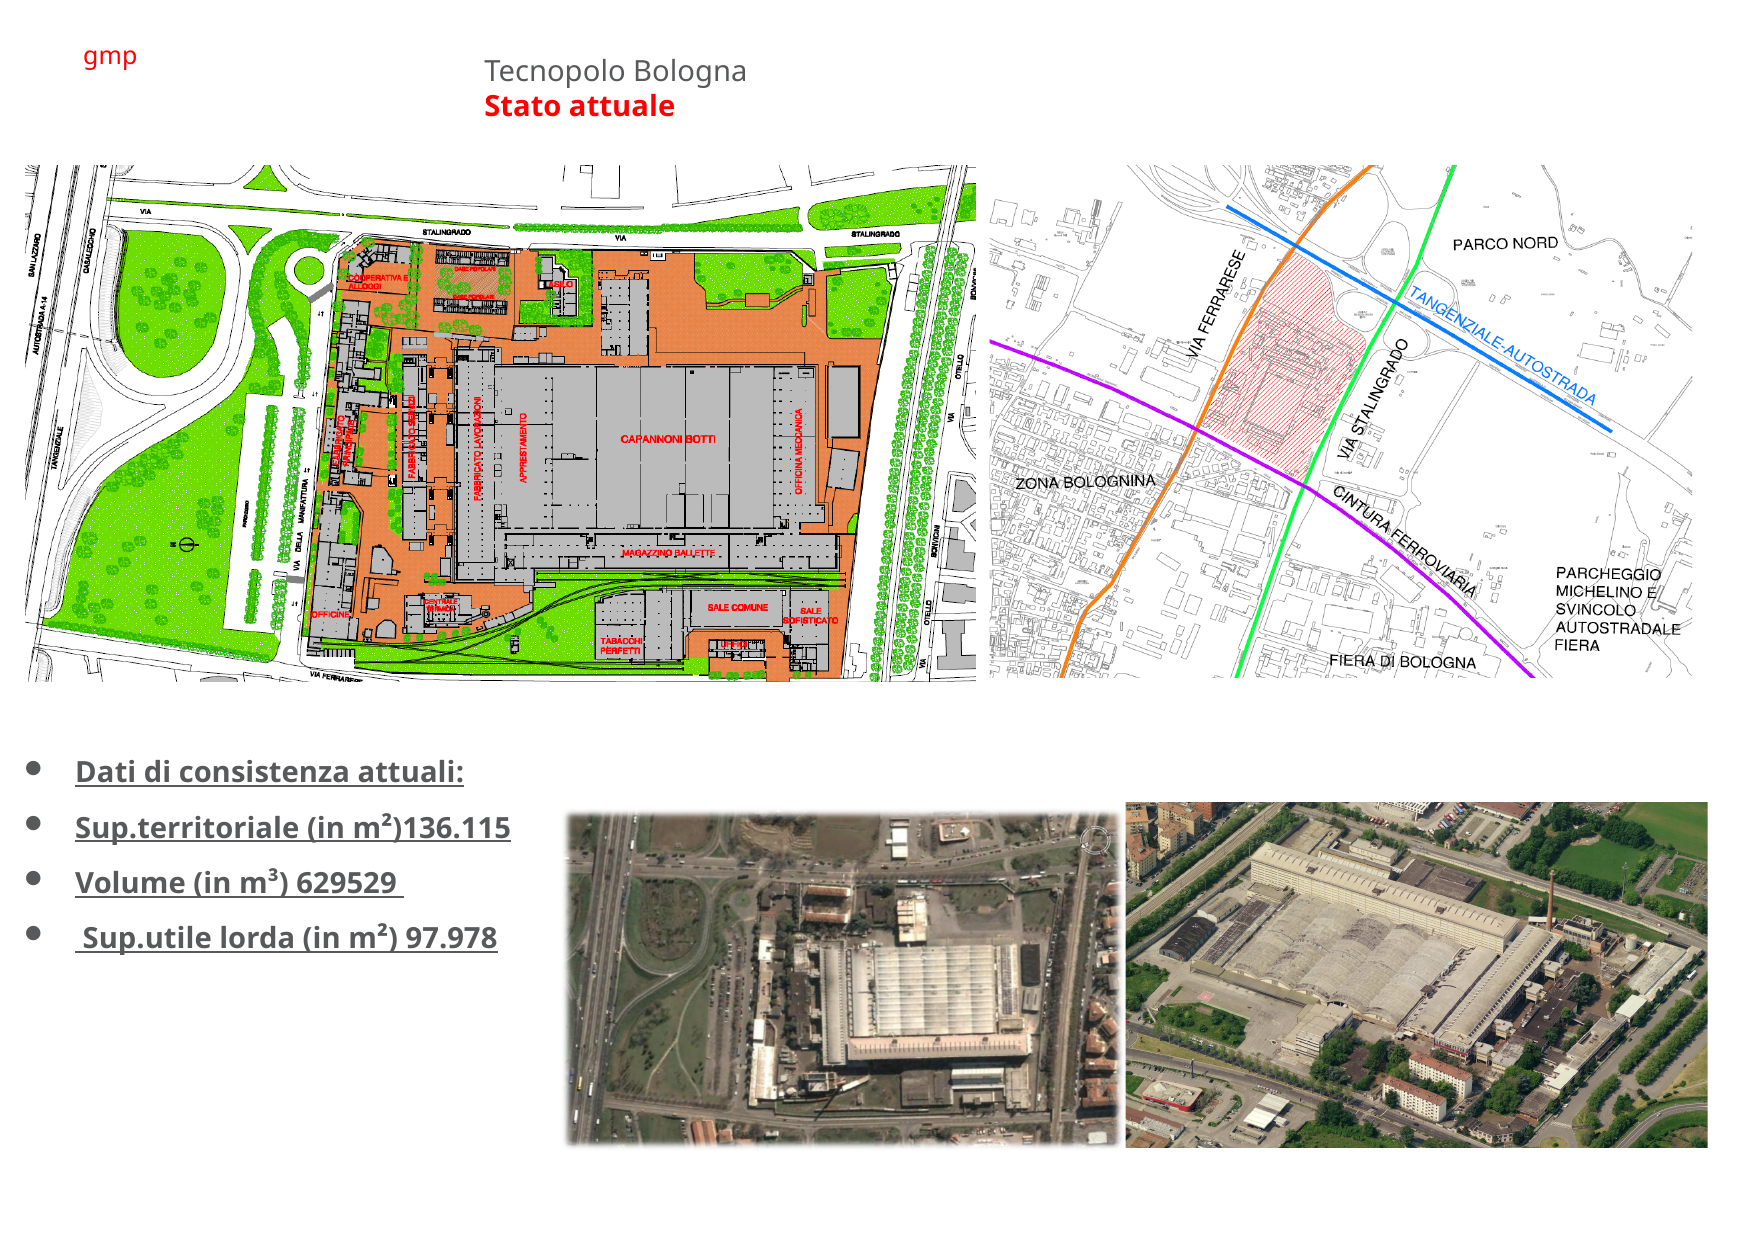

# Stato attuale
Dati di consistenza attuali:
Sup.territoriale (in m²)136.115
Volume (in m³) 629529
 Sup.utile lorda (in m²) 97.978